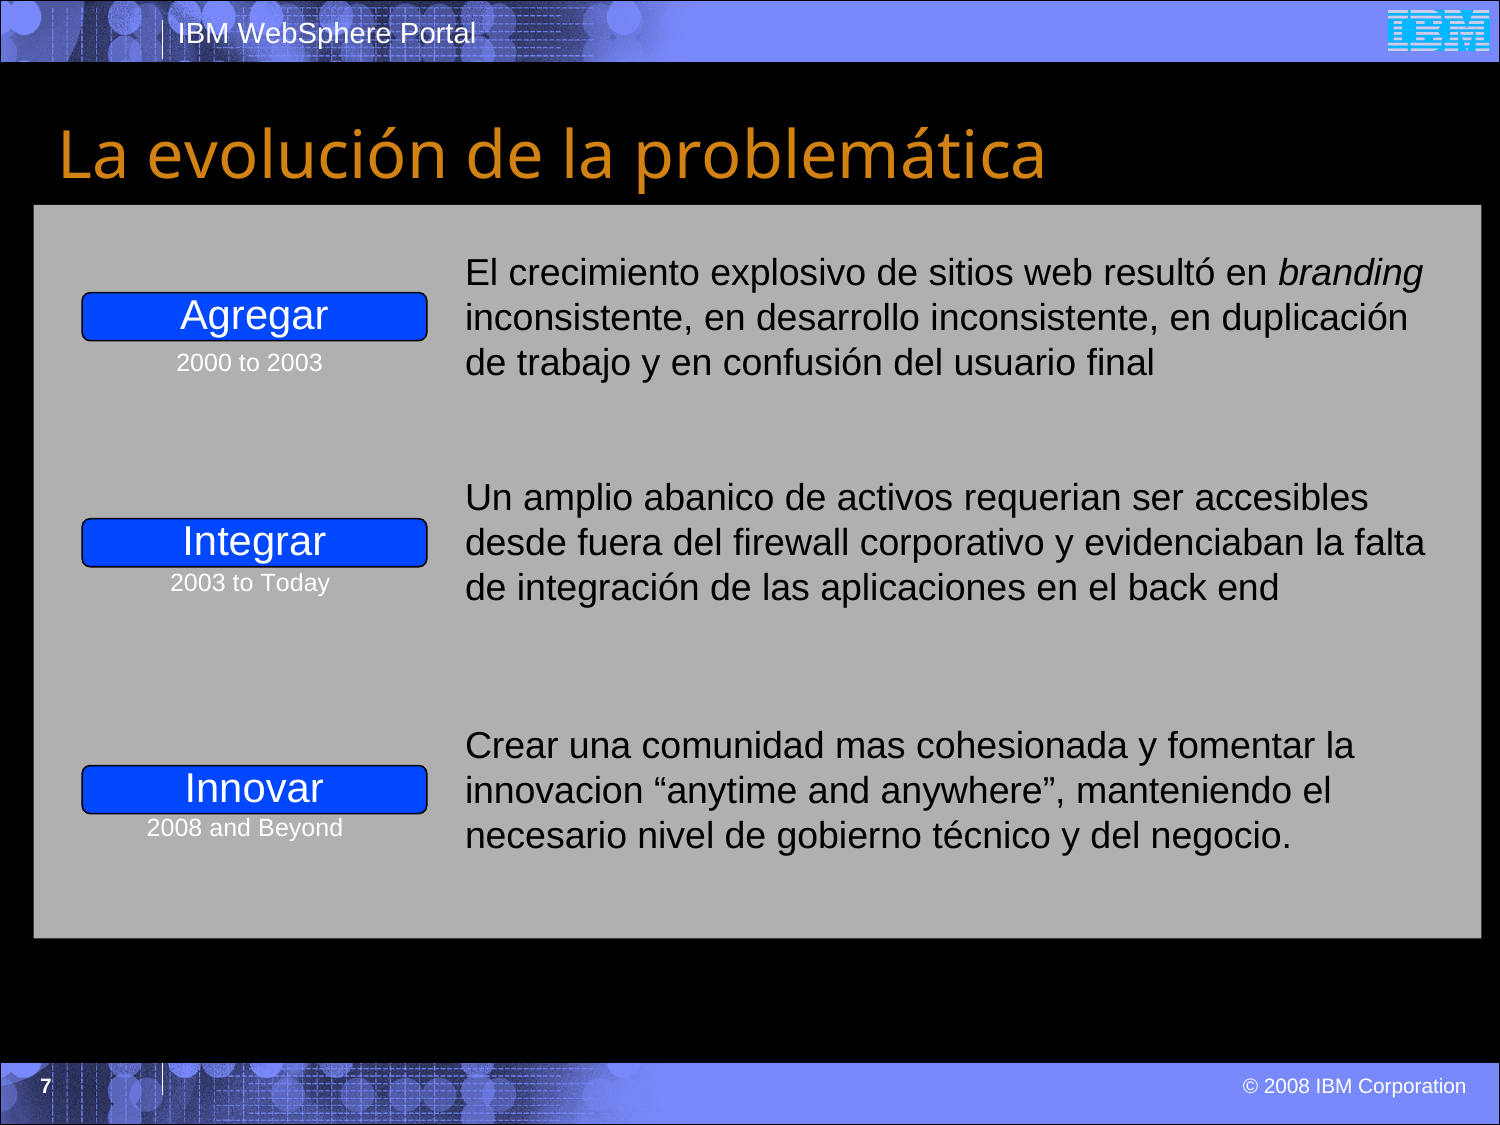

# La evolución de la problemática
El crecimiento explosivo de sitios web resultó en branding inconsistente, en desarrollo inconsistente, en duplicación de trabajo y en confusión del usuario final
Agregar
2000 to 2003
Un amplio abanico de activos requerian ser accesibles desde fuera del firewall corporativo y evidenciaban la falta de integración de las aplicaciones en el back end
Integrar
2003 to Today
Crear una comunidad mas cohesionada y fomentar la innovacion “anytime and anywhere”, manteniendo el necesario nivel de gobierno técnico y del negocio.
Innovar
2008 and Beyond
7